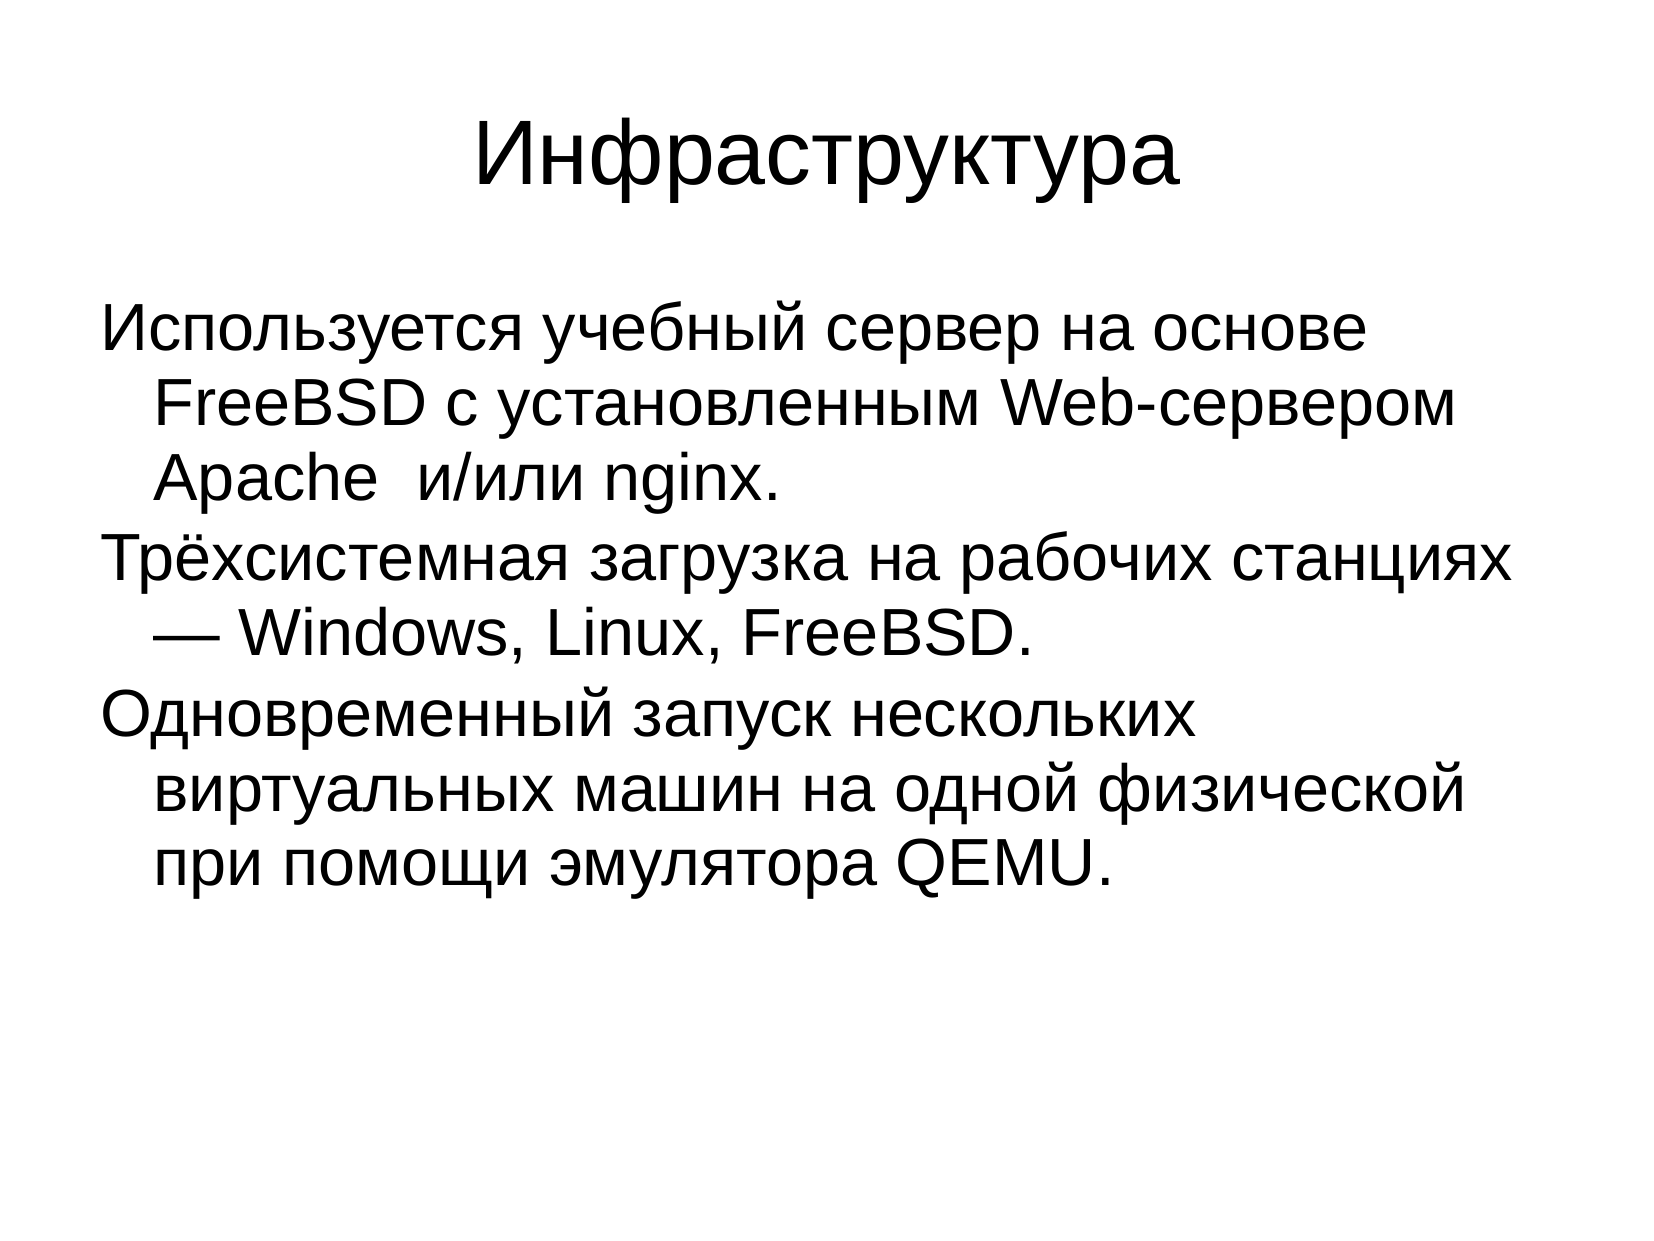

# Инфраструктура
Используется учебный сервер на основе FreeBSD с установленным Web-сервером Apache и/или nginx.
Трёхсистемная загрузка на рабочих станциях — Windows, Linux, FreeBSD.
Одновременный запуск нескольких виртуальных машин на одной физической при помощи эмулятора QEMU.